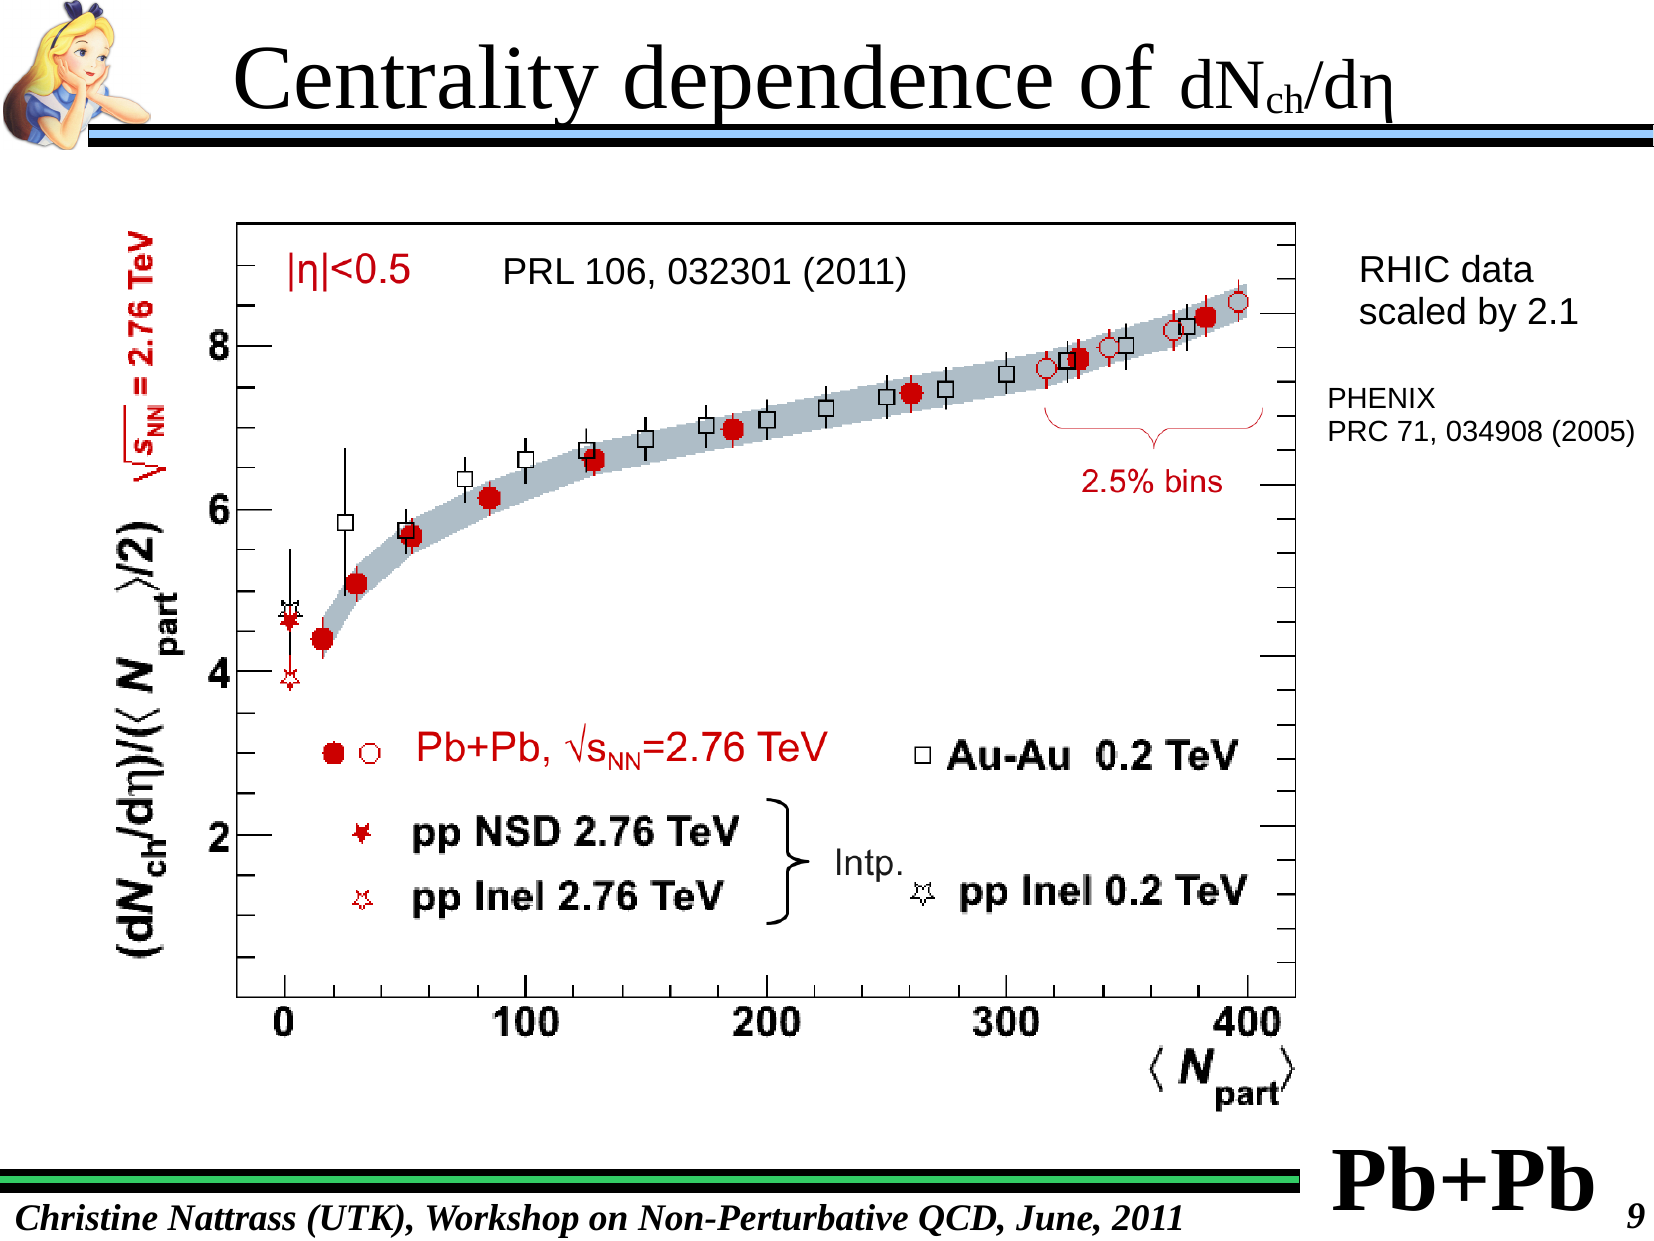

# Centrality dependence of dNch/dη
RHIC data scaled by 2.1
PRL 106, 032301 (2011)
PHENIX
PRC 71, 034908 (2005)
Pb+Pb